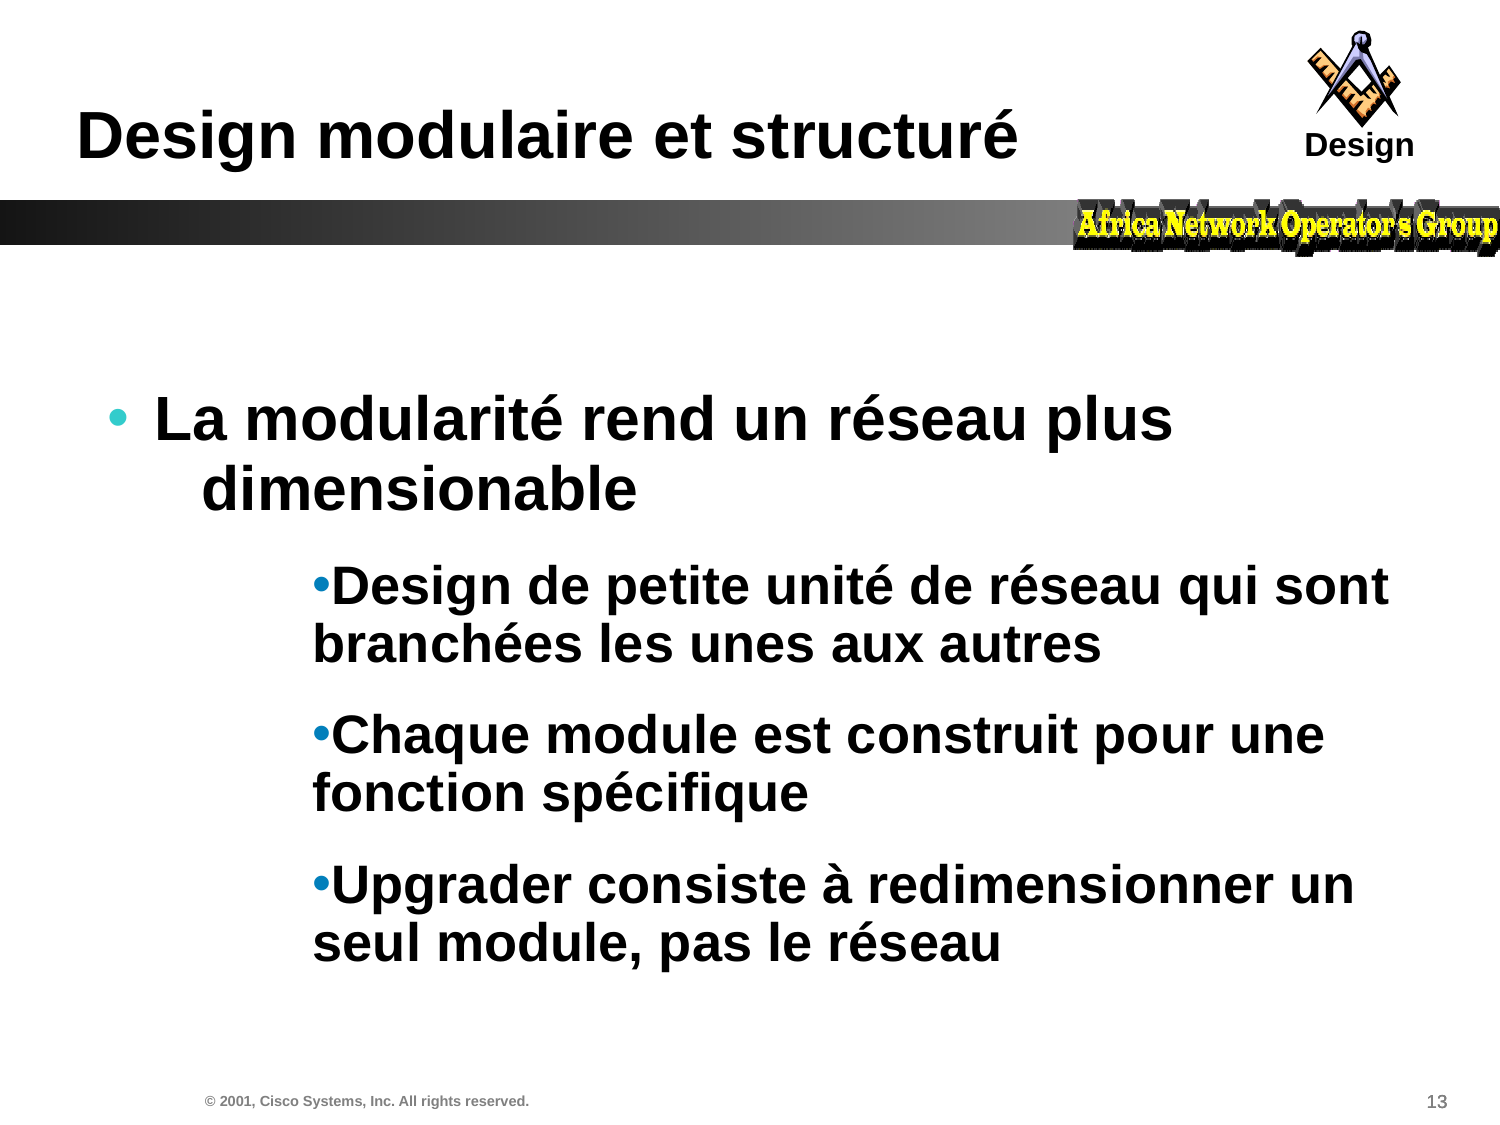

Design
# Design modulaire et structuré
La modularité rend un réseau plus dimensionable
Design de petite unité de réseau qui sont branchées les unes aux autres
Chaque module est construit pour une fonction spécifique
Upgrader consiste à redimensionner un seul module, pas le réseau